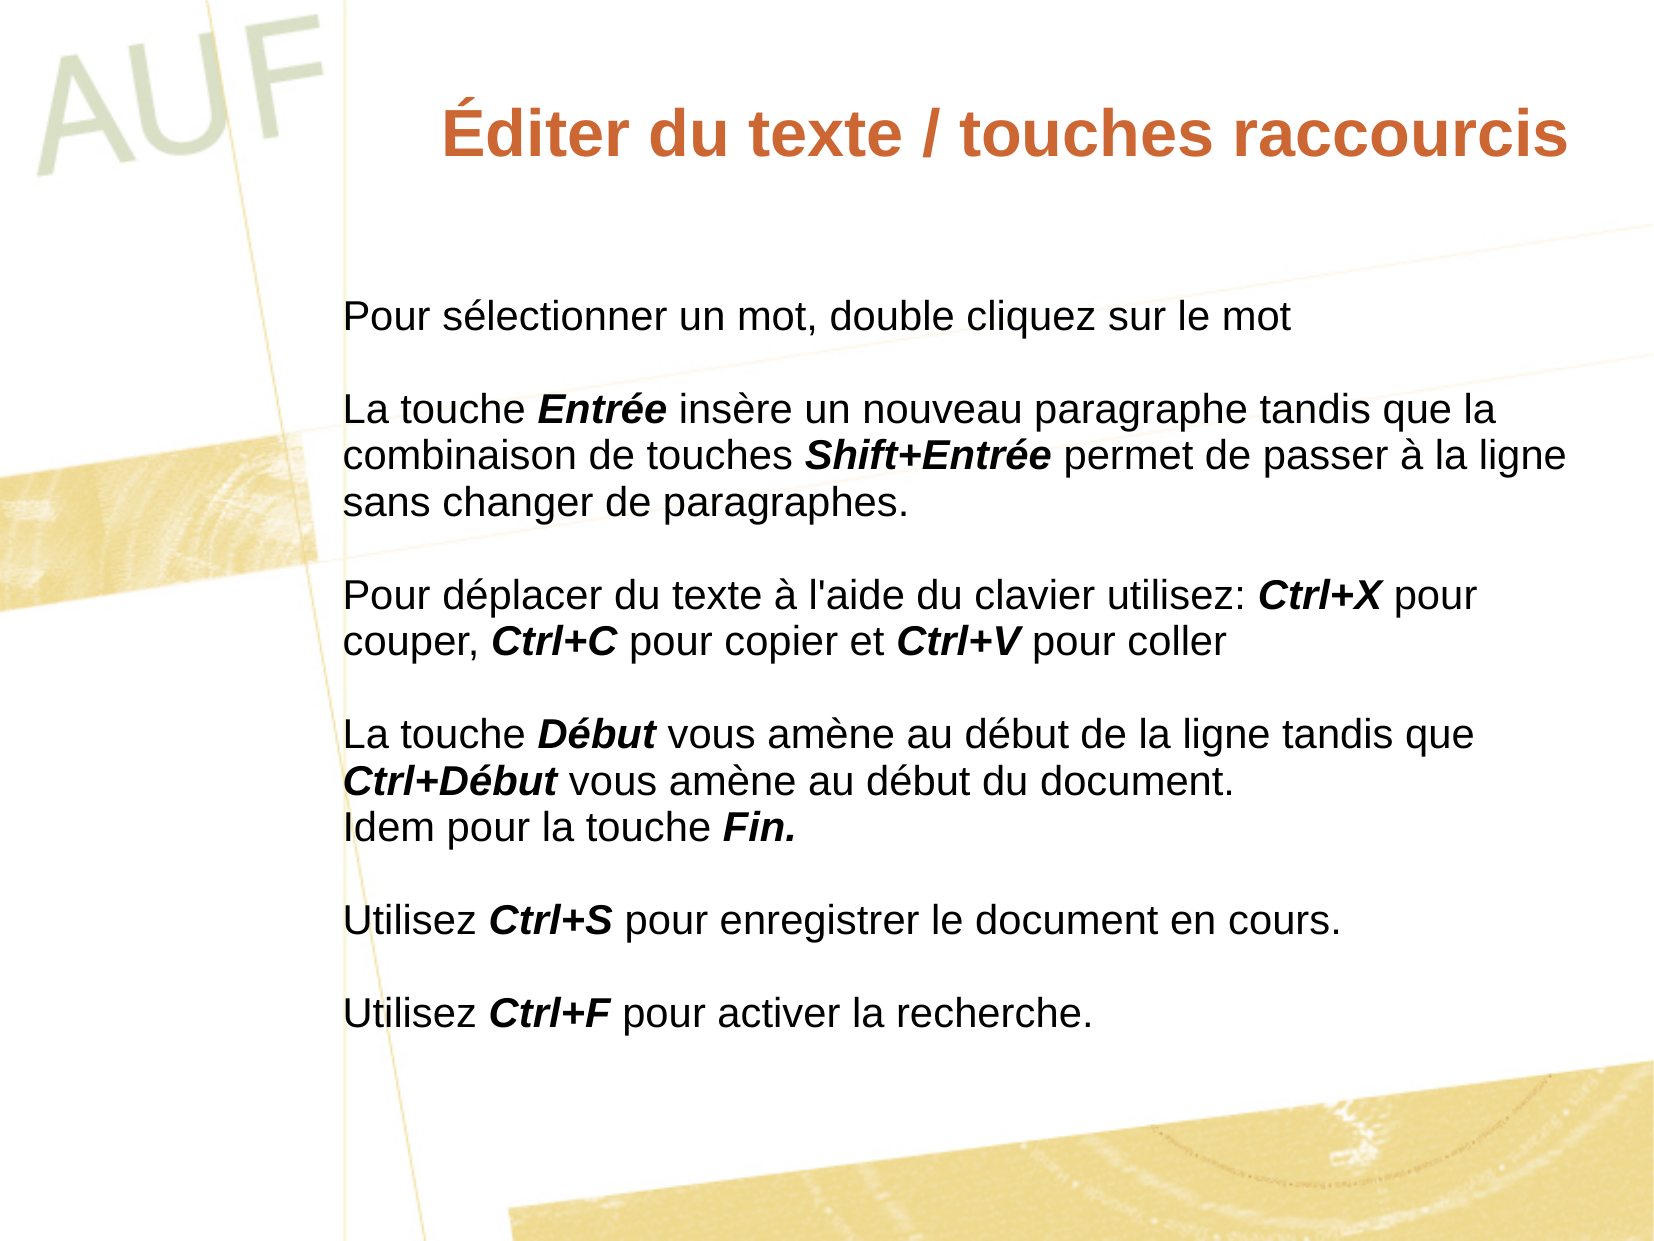

# Éditer du texte / touches raccourcis
Pour sélectionner un mot, double cliquez sur le mot
La touche Entrée insère un nouveau paragraphe tandis que la combinaison de touches Shift+Entrée permet de passer à la ligne sans changer de paragraphes.
Pour déplacer du texte à l'aide du clavier utilisez: Ctrl+X pour couper, Ctrl+C pour copier et Ctrl+V pour coller
La touche Début vous amène au début de la ligne tandis que Ctrl+Début vous amène au début du document.
Idem pour la touche Fin.
Utilisez Ctrl+S pour enregistrer le document en cours.
Utilisez Ctrl+F pour activer la recherche.